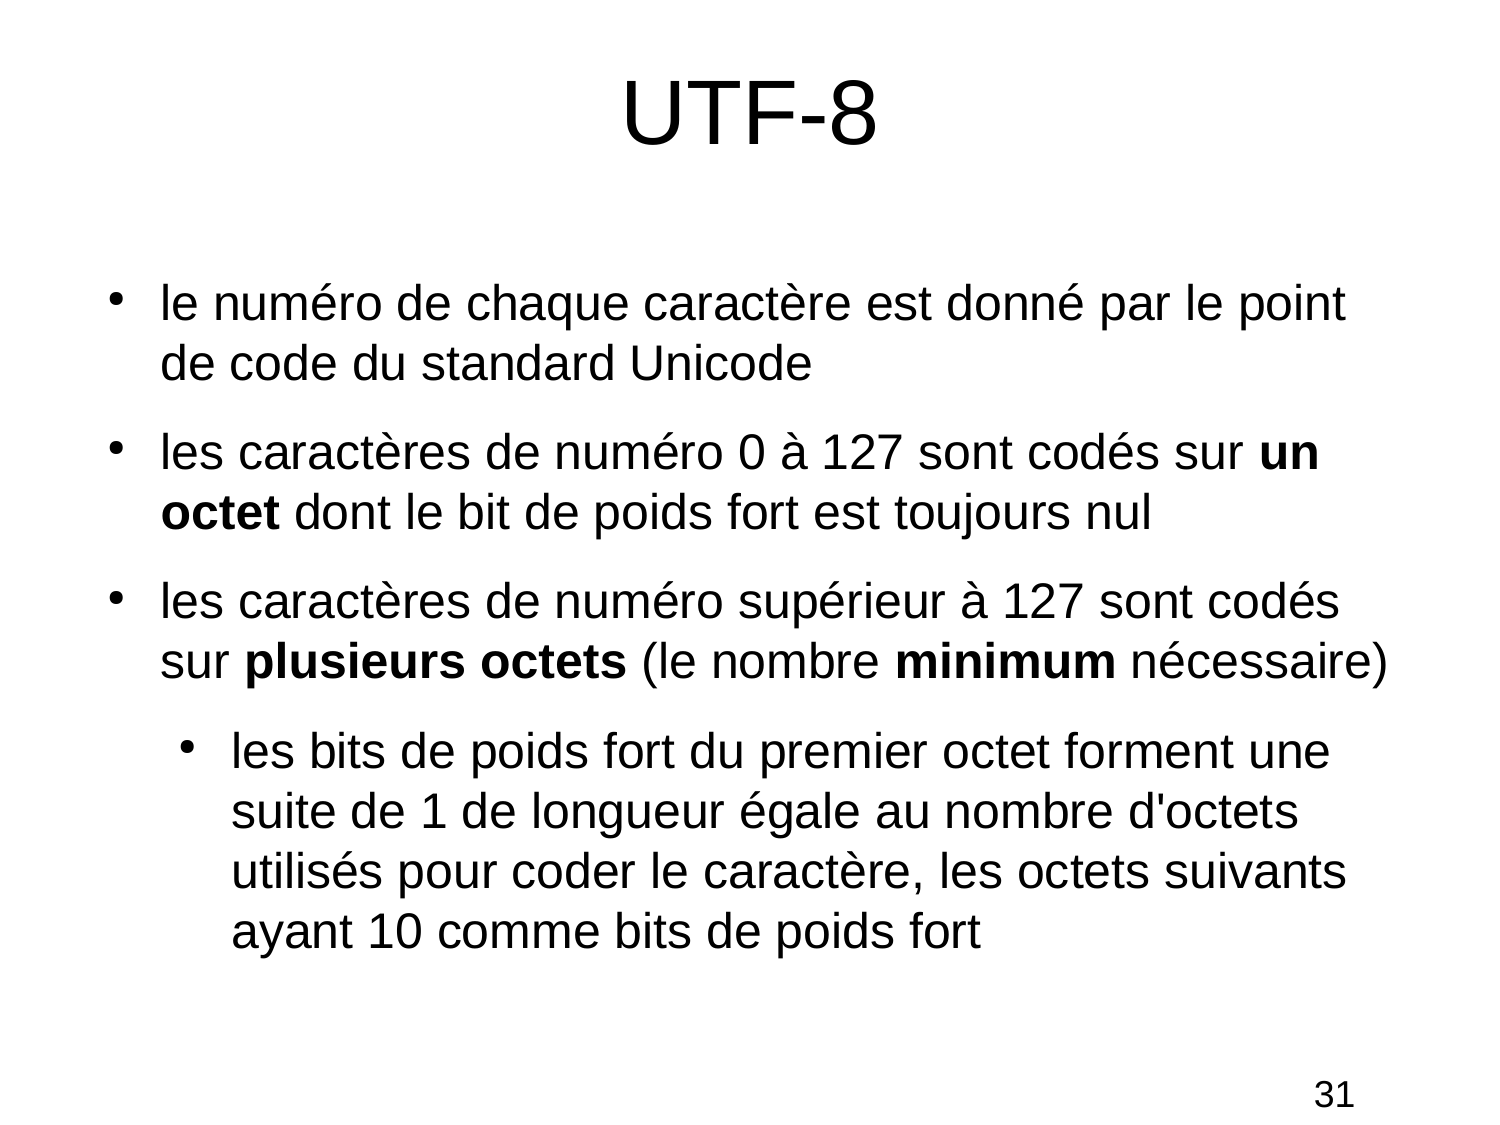

# UTF-8
le numéro de chaque caractère est donné par le point de code du standard Unicode
les caractères de numéro 0 à 127 sont codés sur un octet dont le bit de poids fort est toujours nul
les caractères de numéro supérieur à 127 sont codés sur plusieurs octets (le nombre minimum nécessaire)
les bits de poids fort du premier octet forment une suite de 1 de longueur égale au nombre d'octets utilisés pour coder le caractère, les octets suivants ayant 10 comme bits de poids fort